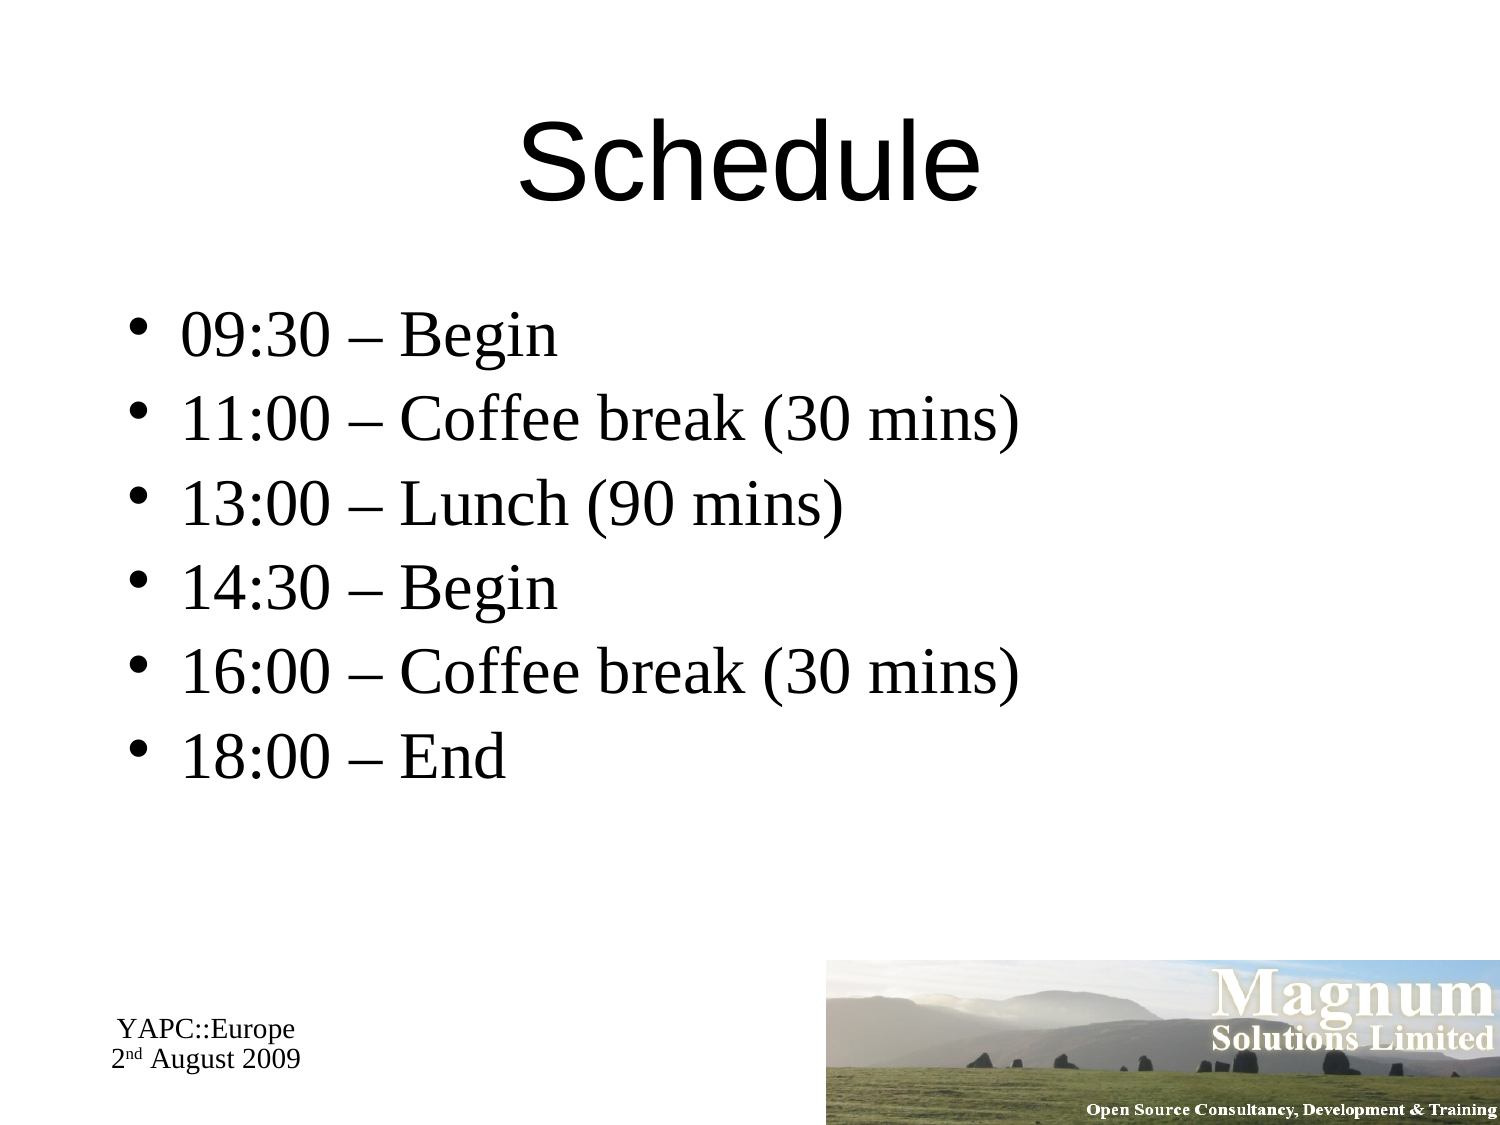

# Schedule
09:30 – Begin
11:00 – Coffee break (30 mins)
13:00 – Lunch (90 mins)
14:30 – Begin
16:00 – Coffee break (30 mins)
18:00 – End
4